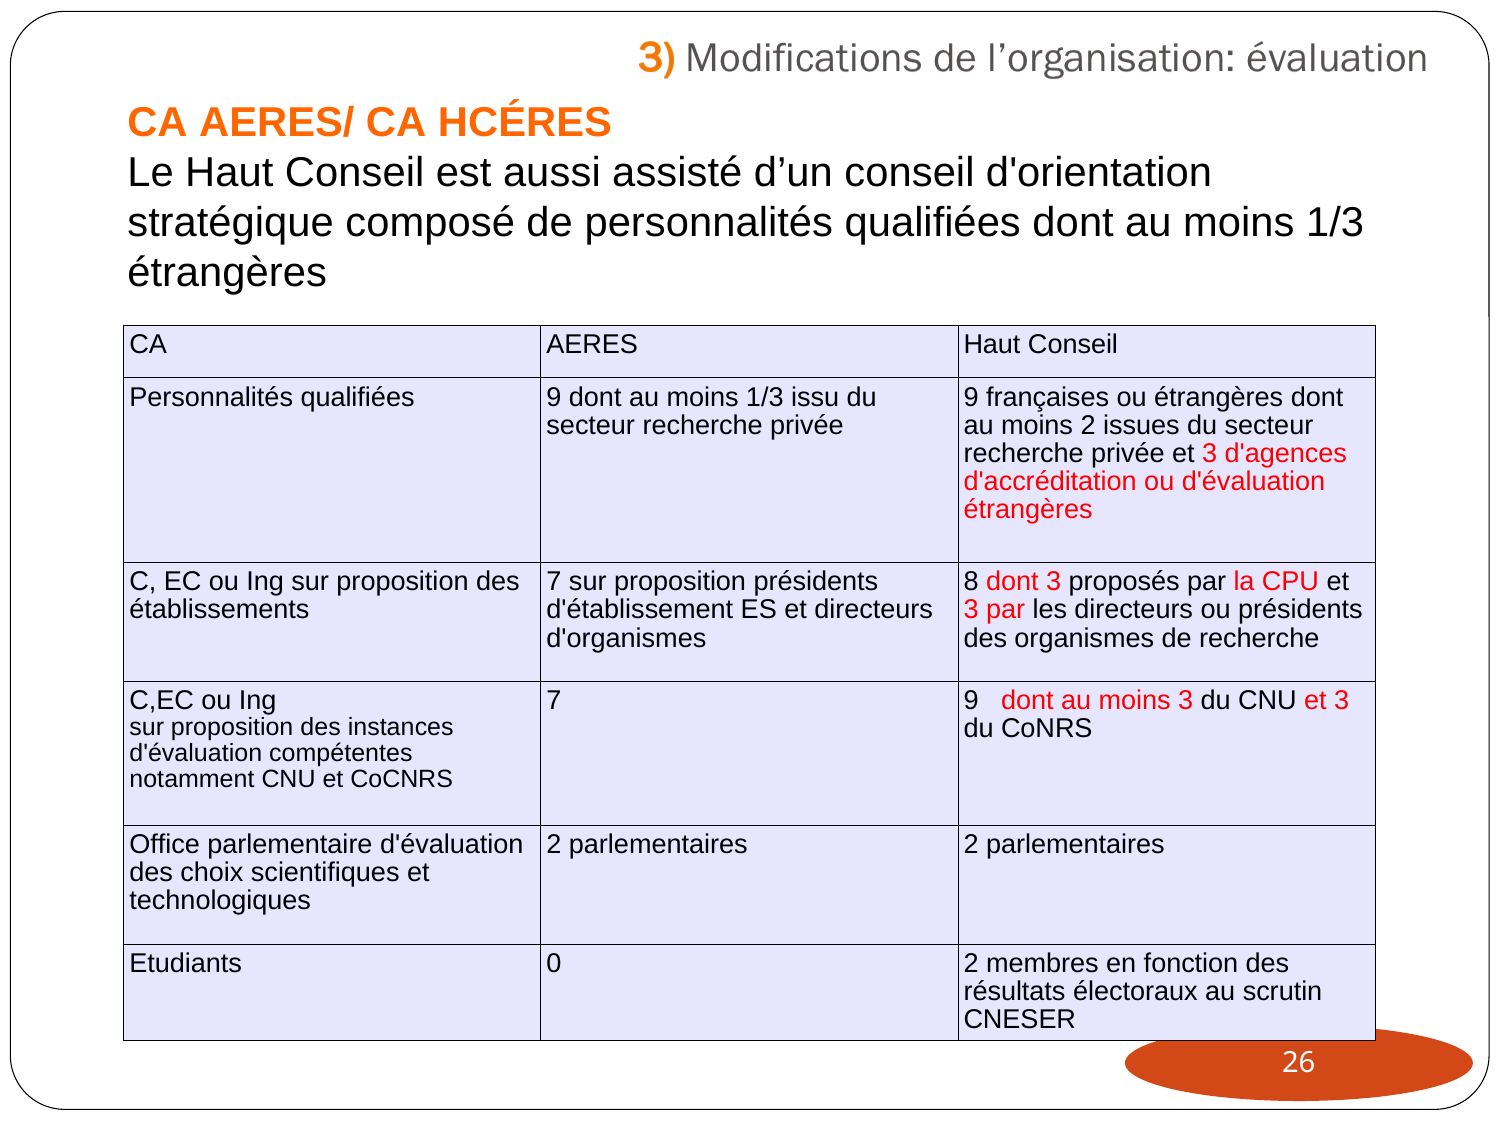

CA AERES/ CA HCÉRES
Le Haut Conseil est aussi assisté d’un conseil d'orientation stratégique composé de personnalités qualifiées dont au moins 1/3 étrangères
| CA | AERES | Haut Conseil |
| --- | --- | --- |
| Personnalités qualifiées | 9 dont au moins 1/3 issu du secteur recherche privée | 9 françaises ou étrangères dont au moins 2 issues du secteur recherche privée et 3 d'agences d'accréditation ou d'évaluation étrangères |
| C, EC ou Ing sur proposition des établissements | 7 sur proposition présidents d'établissement ES et directeurs d'organismes | 8 dont 3 proposés par la CPU et 3 par les directeurs ou présidents des organismes de recherche |
| C,EC ou Ing sur proposition des instances d'évaluation compétentes notamment CNU et CoCNRS | 7 | 9 dont au moins 3 du CNU et 3 du CoNRS |
| Office parlementaire d'évaluation des choix scientifiques et technologiques | 2 parlementaires | 2 parlementaires |
| Etudiants | 0 | 2 membres en fonction des résultats électoraux au scrutin CNESER |